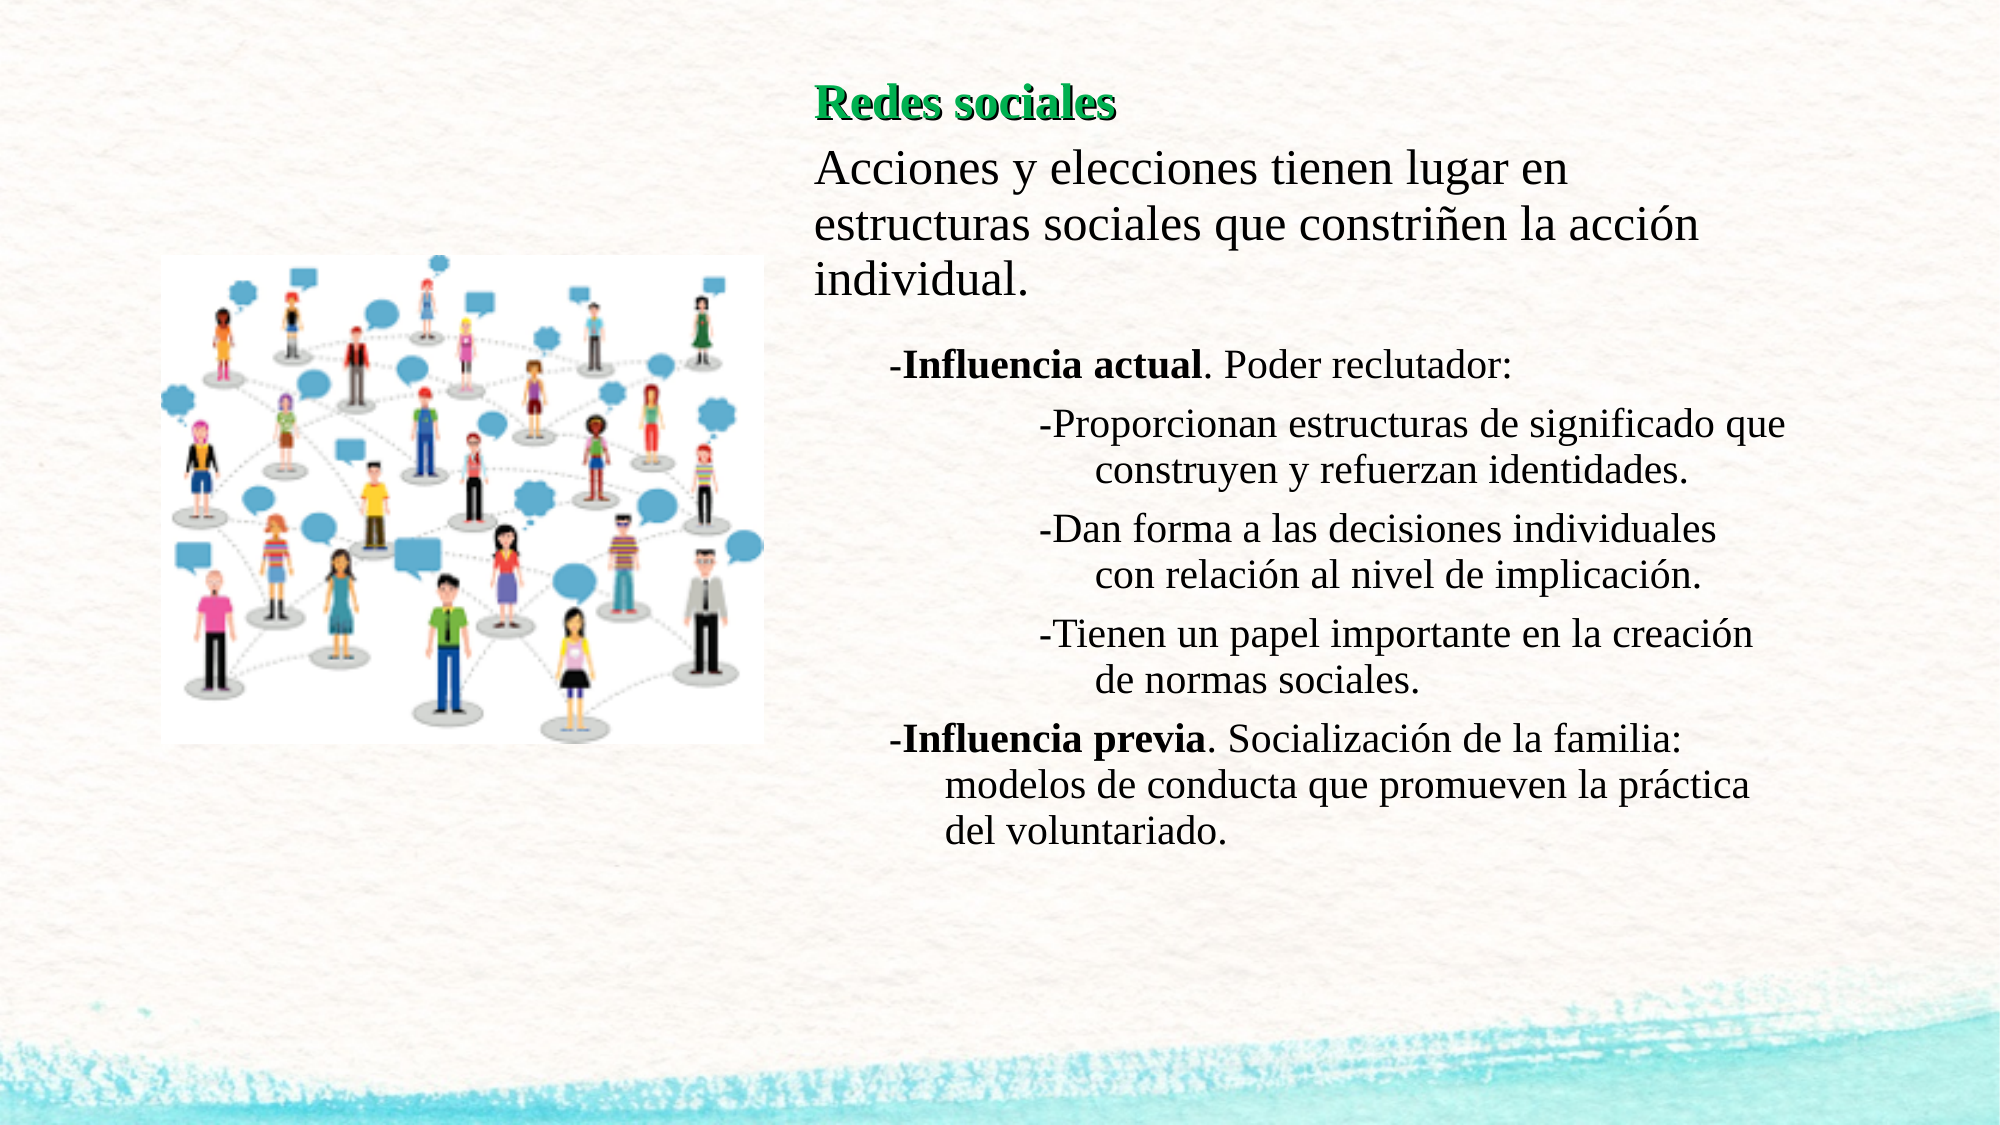

Redes sociales
Acciones y elecciones tienen lugar en estructuras sociales que constriñen la acción individual.
Influencia actual. Poder reclutador:
Proporcionan estructuras de significado que construyen y refuerzan identidades.
Dan forma a las decisiones individuales con relación al nivel de implicación.
Tienen un papel importante en la creación de normas sociales.
Influencia previa. Socialización de la familia: modelos de conducta que promueven la práctica del voluntariado.